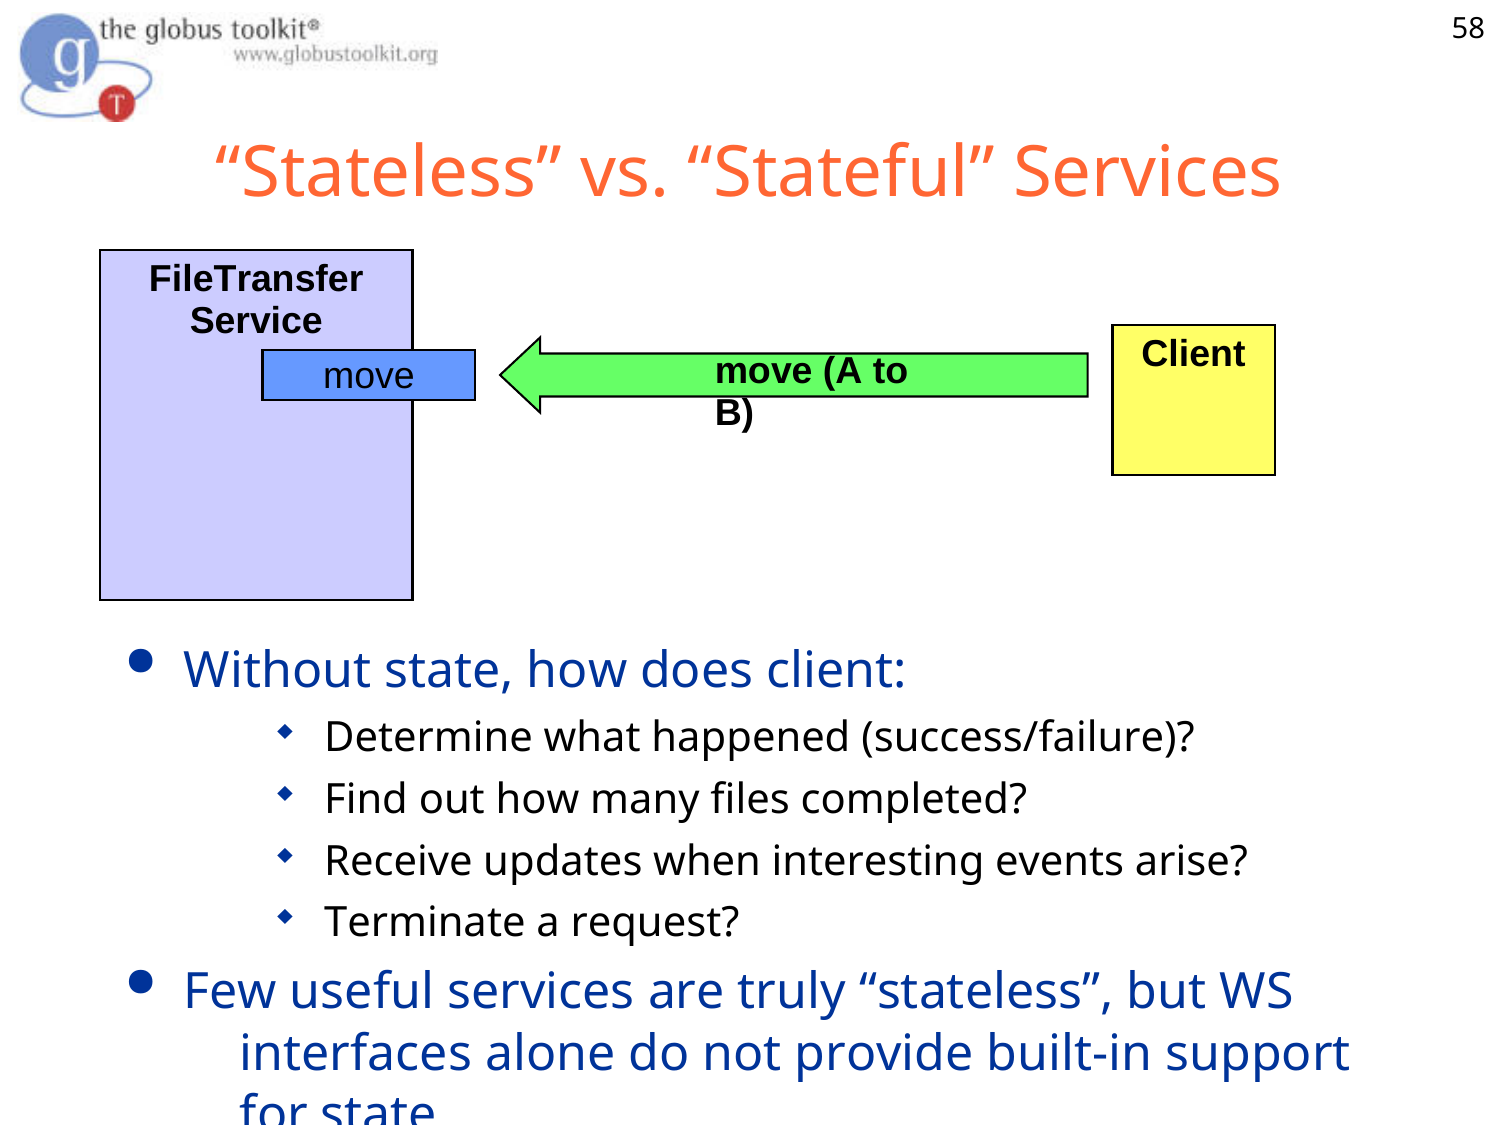

58
# “Stateless” vs. “Stateful” Services
FileTransfer
Service
Client
move (A to B)
move
Without state, how does client:
Determine what happened (success/failure)?
Find out how many files completed?
Receive updates when interesting events arise?
Terminate a request?
Few useful services are truly “stateless”, but WS interfaces alone do not provide built-in support for state